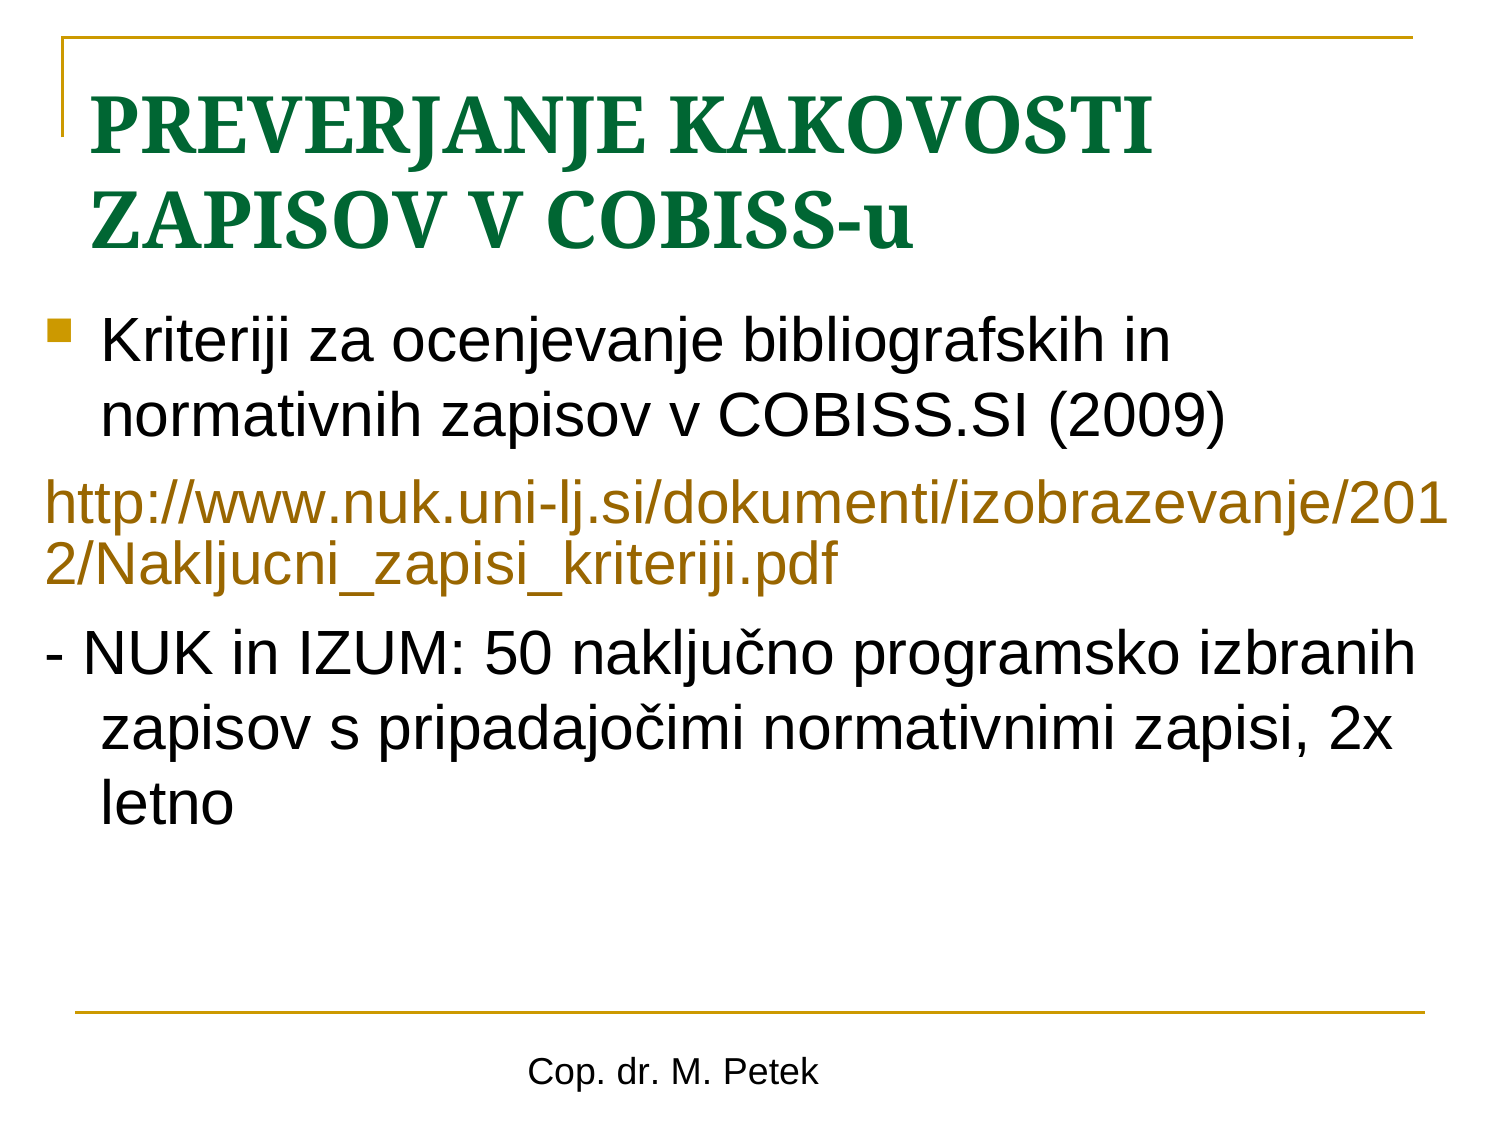

# PREVERJANJE KAKOVOSTI ZAPISOV V COBISS-u
Kriteriji za ocenjevanje bibliografskih in normativnih zapisov v COBISS.SI (2009)
http://www.nuk.uni-lj.si/dokumenti/izobrazevanje/2012/Nakljucni_zapisi_kriteriji.pdf
- NUK in IZUM: 50 naključno programsko izbranih zapisov s pripadajočimi normativnimi zapisi, 2x letno
Cop. dr. M. Petek